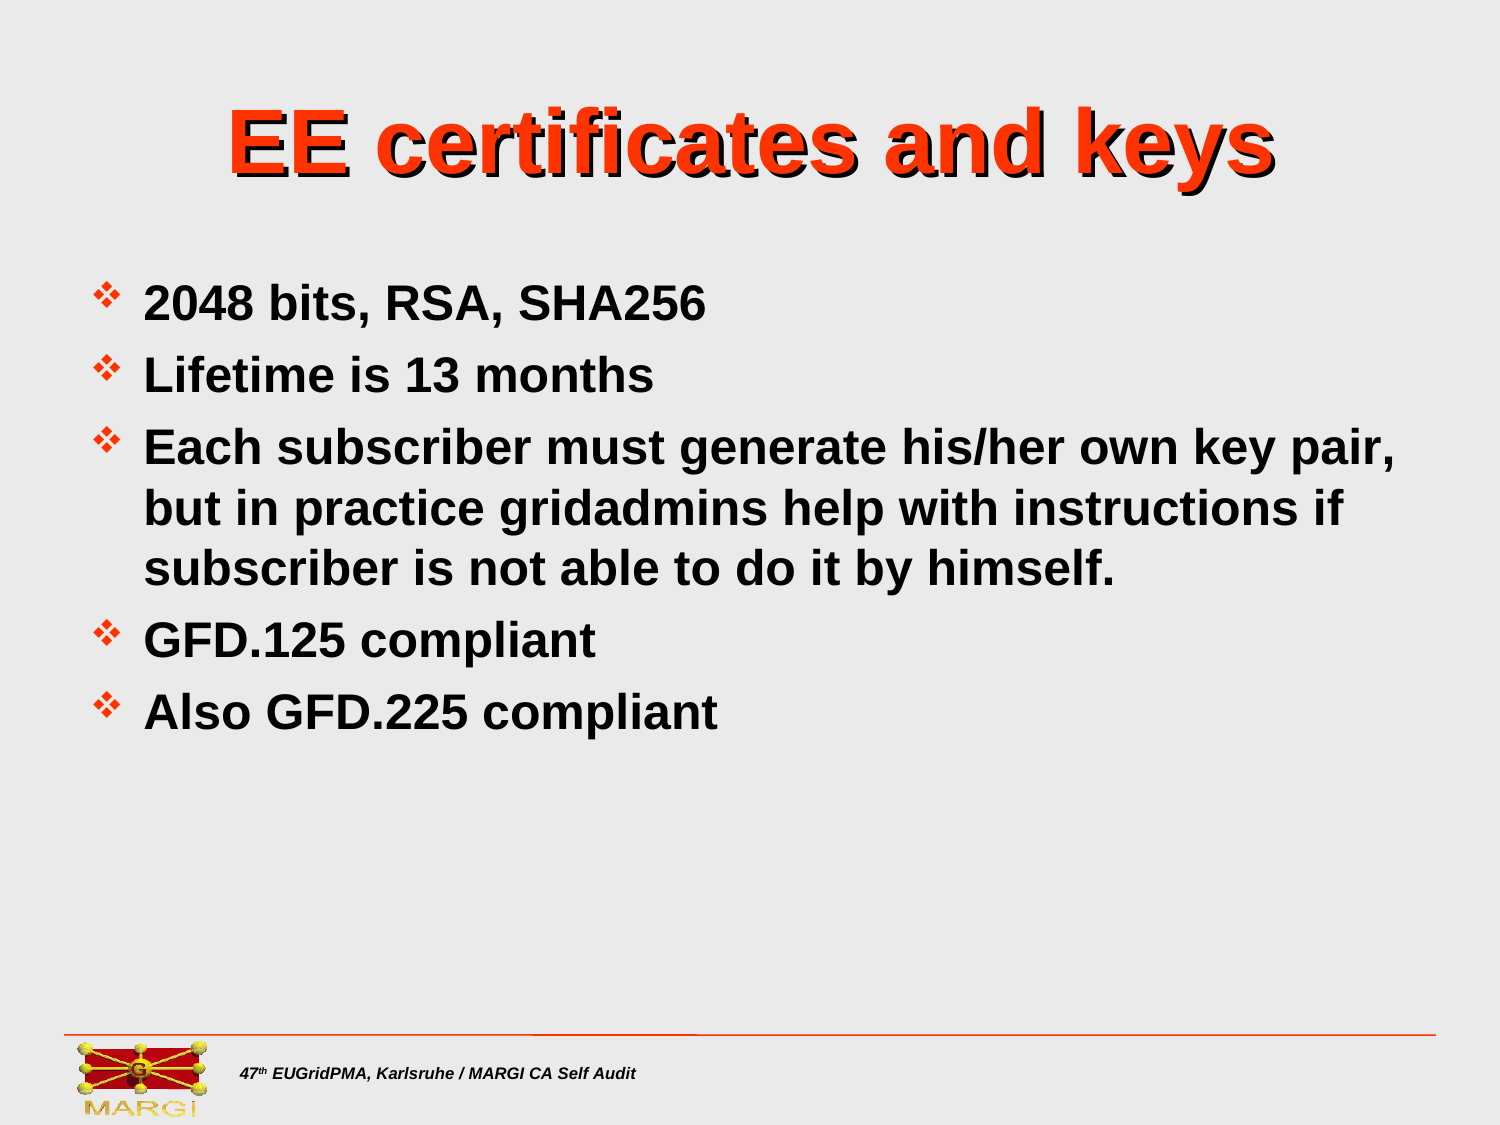

EE certificates and keys
2048 bits, RSA, SHA256
Lifetime is 13 months
Each subscriber must generate his/her own key pair, but in practice gridadmins help with instructions if subscriber is not able to do it by himself.
GFD.125 compliant
Also GFD.225 compliant